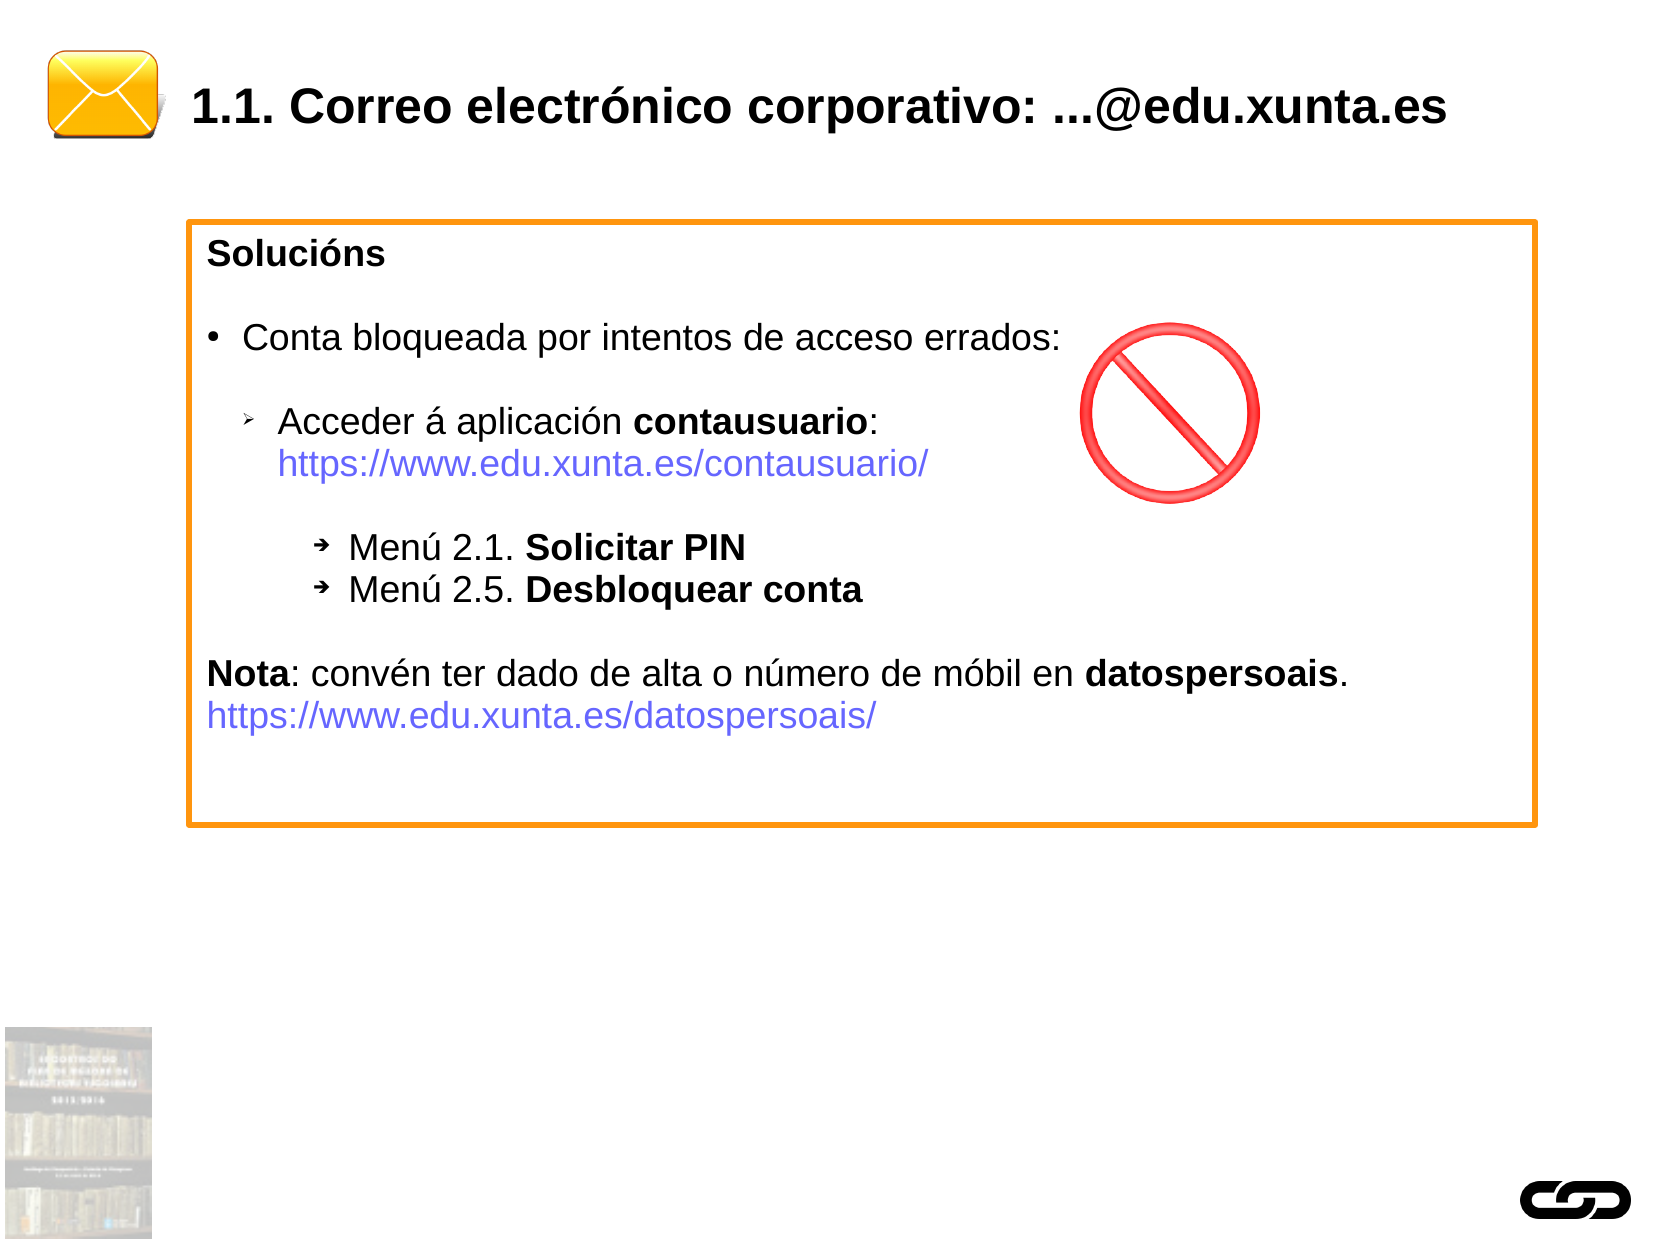

1.1. Correo electrónico corporativo: ...@edu.xunta.es
Solucións
Conta bloqueada por intentos de acceso errados:
Acceder á aplicación contausuario:
https://www.edu.xunta.es/contausuario/
Menú 2.1. Solicitar PIN
Menú 2.5. Desbloquear conta
Nota: convén ter dado de alta o número de móbil en datospersoais.
https://www.edu.xunta.es/datospersoais/